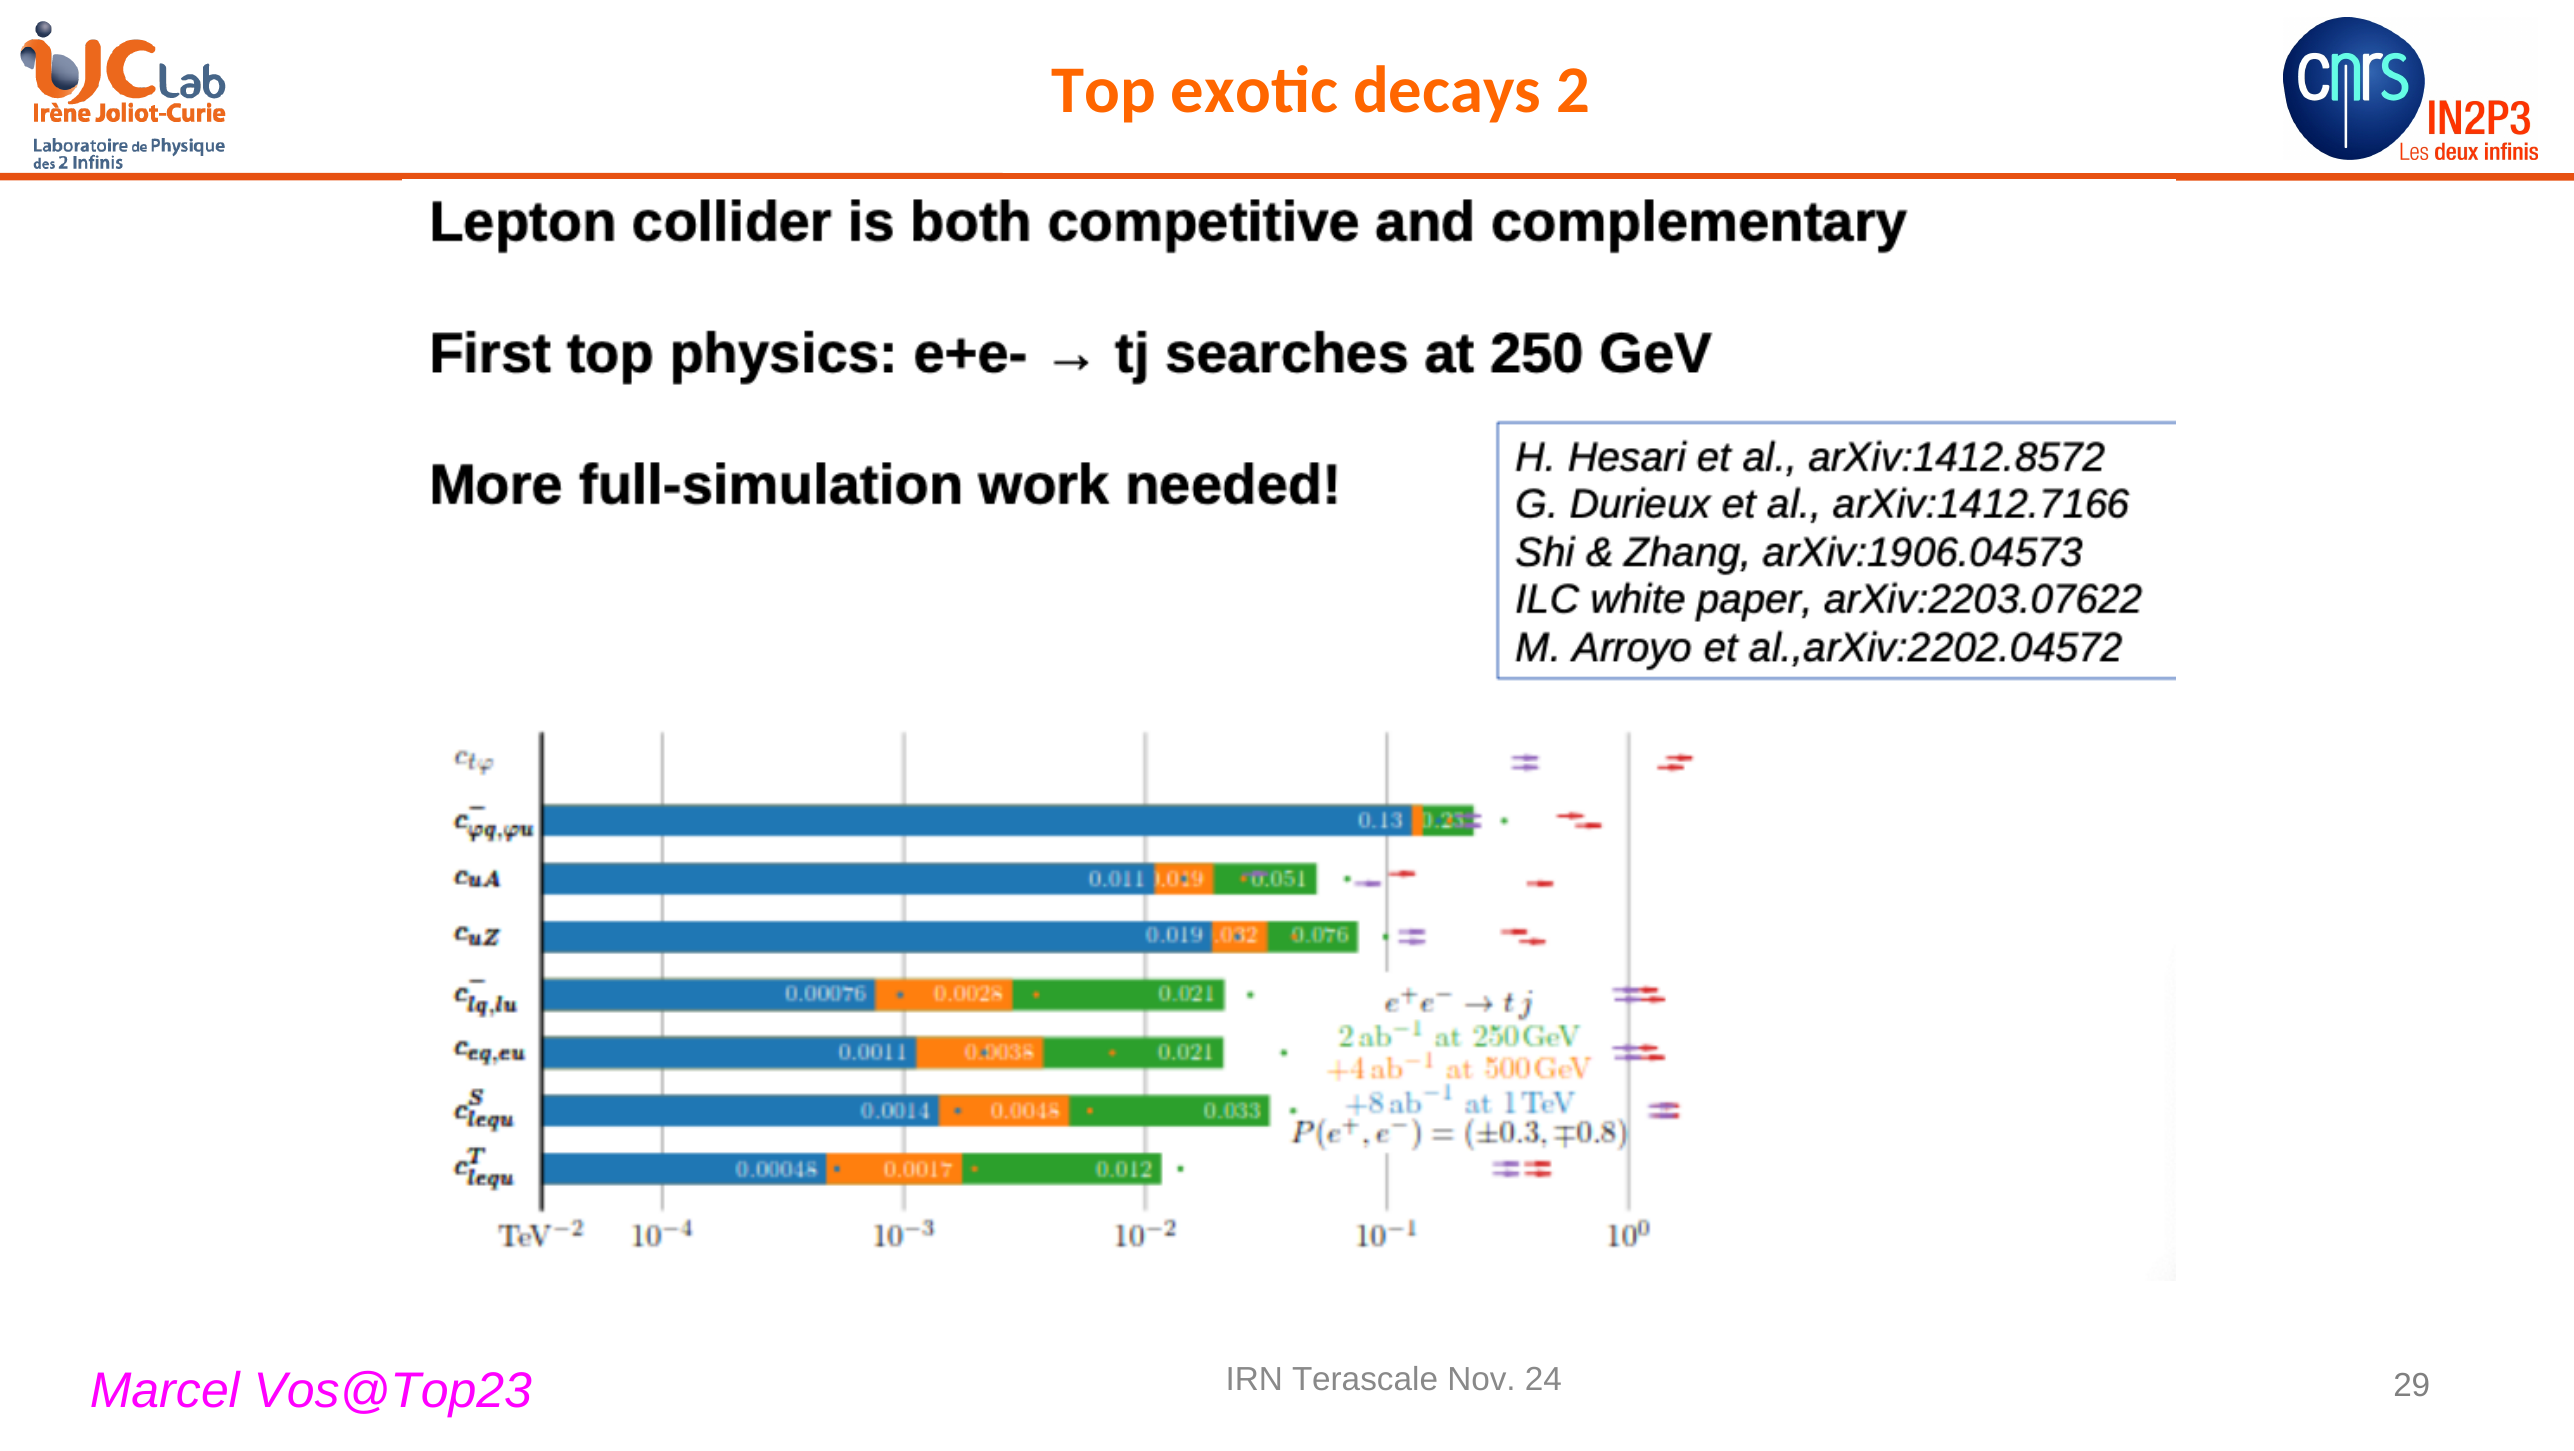

# Top exotic decays 2
29
Marcel Vos@Top23